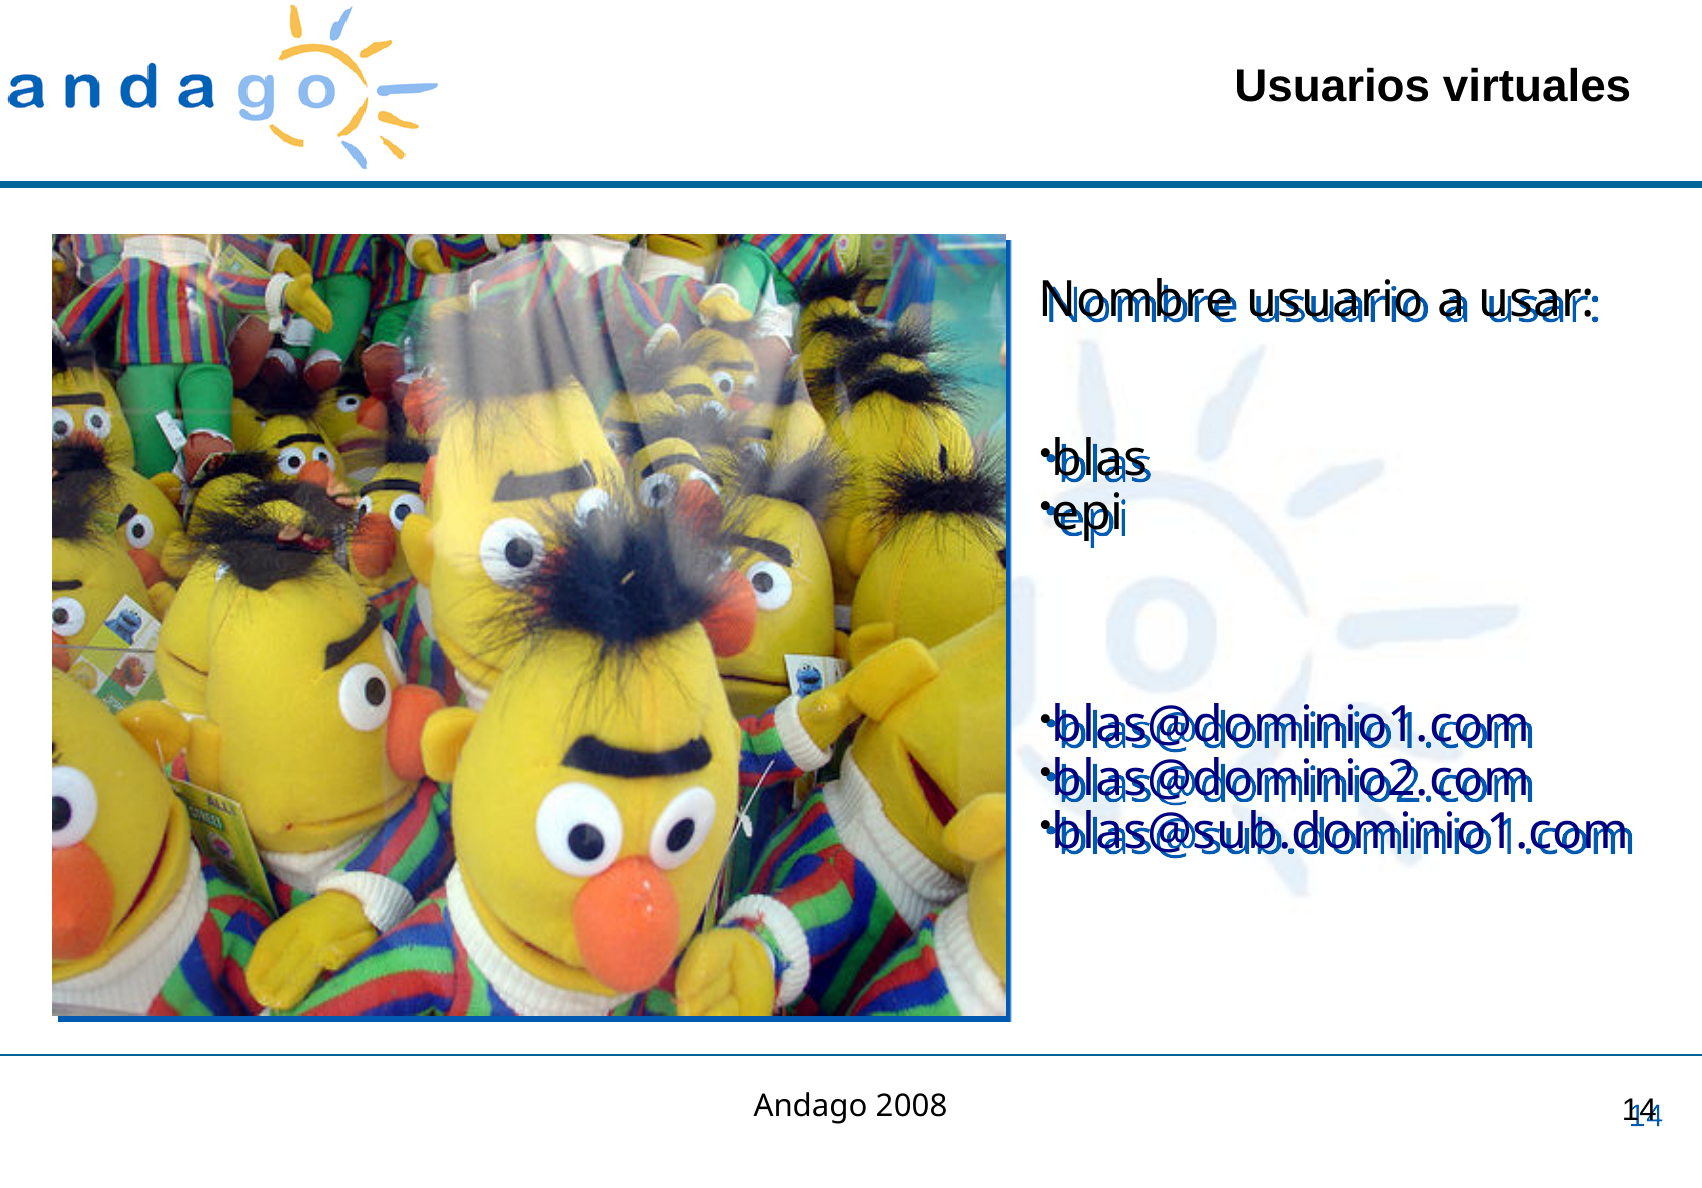

# Usuarios virtuales
Nombre usuario a usar:
blas
epi
blas@dominio1.com
blas@dominio2.com
blas@sub.dominio1.com